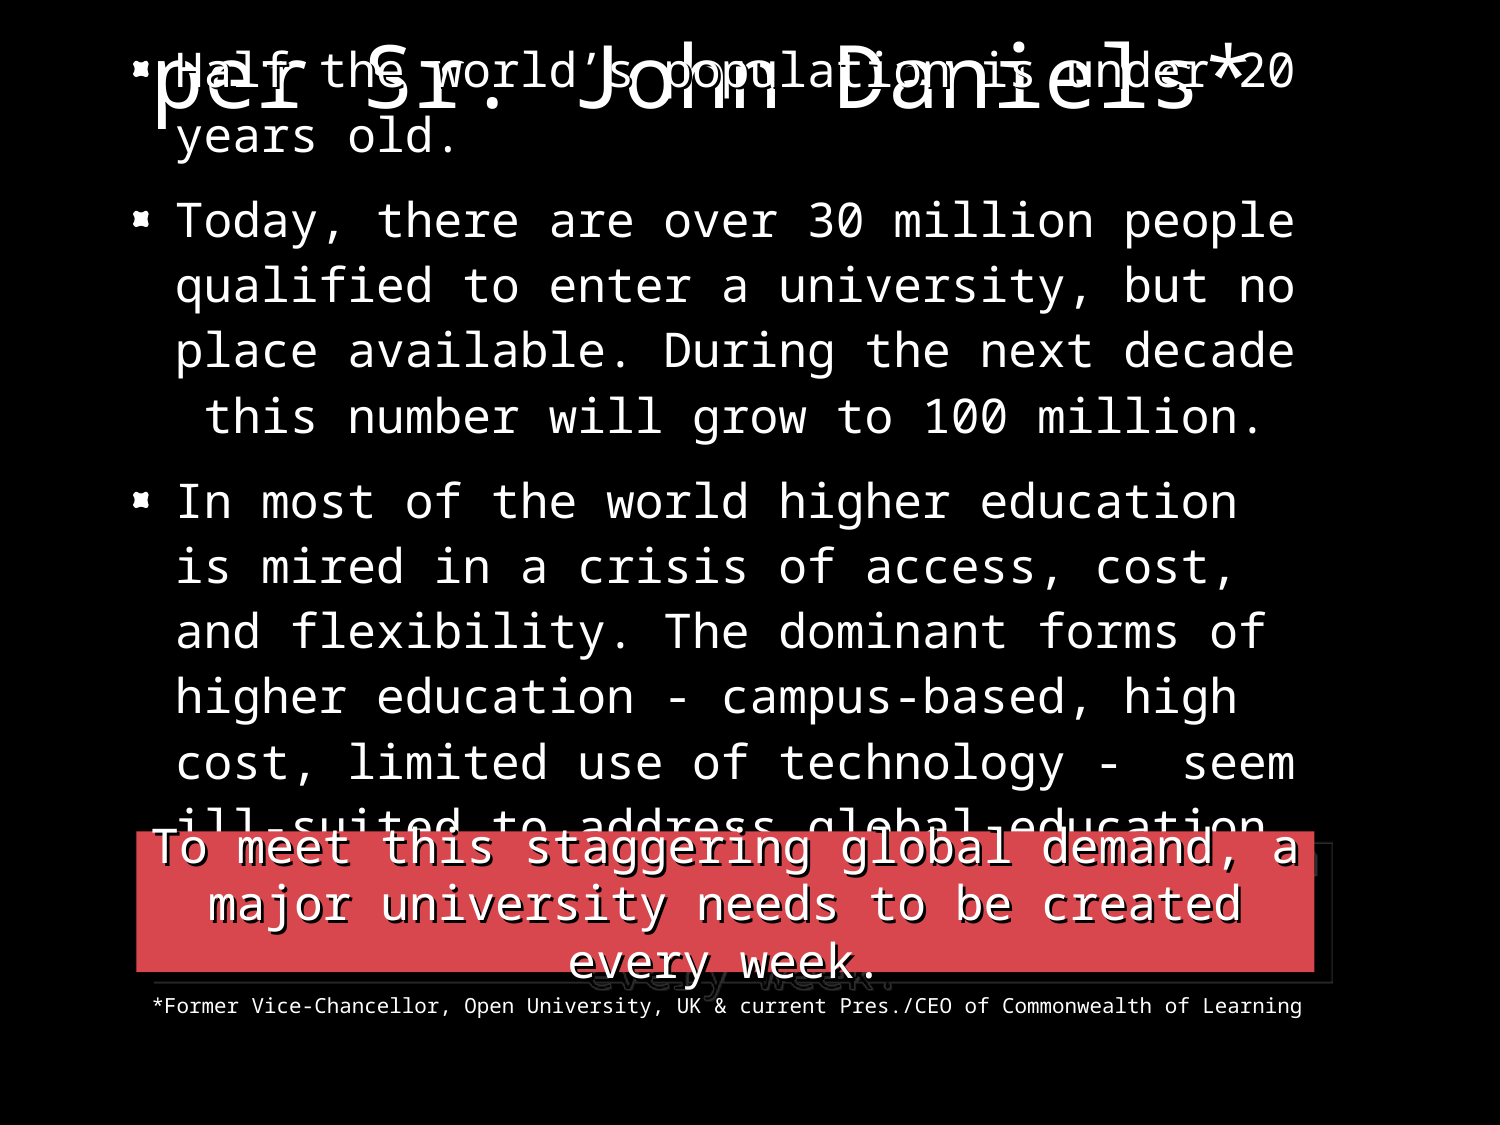

# per Sr. John Daniels*
Half the world’s population is under 20 years old.
Today, there are over 30 million people qualified to enter a university, but no place available. During the next decade this number will grow to 100 million.
In most of the world higher education is mired in a crisis of access, cost, and flexibility. The dominant forms of higher education - campus-based, high cost, limited use of technology - seem ill-suited to address global education needs in the decades ahead.
To meet this staggering global demand, a major university needs to be created every week.
*Former Vice-Chancellor, Open University, UK & current Pres./CEO of Commonwealth of Learning